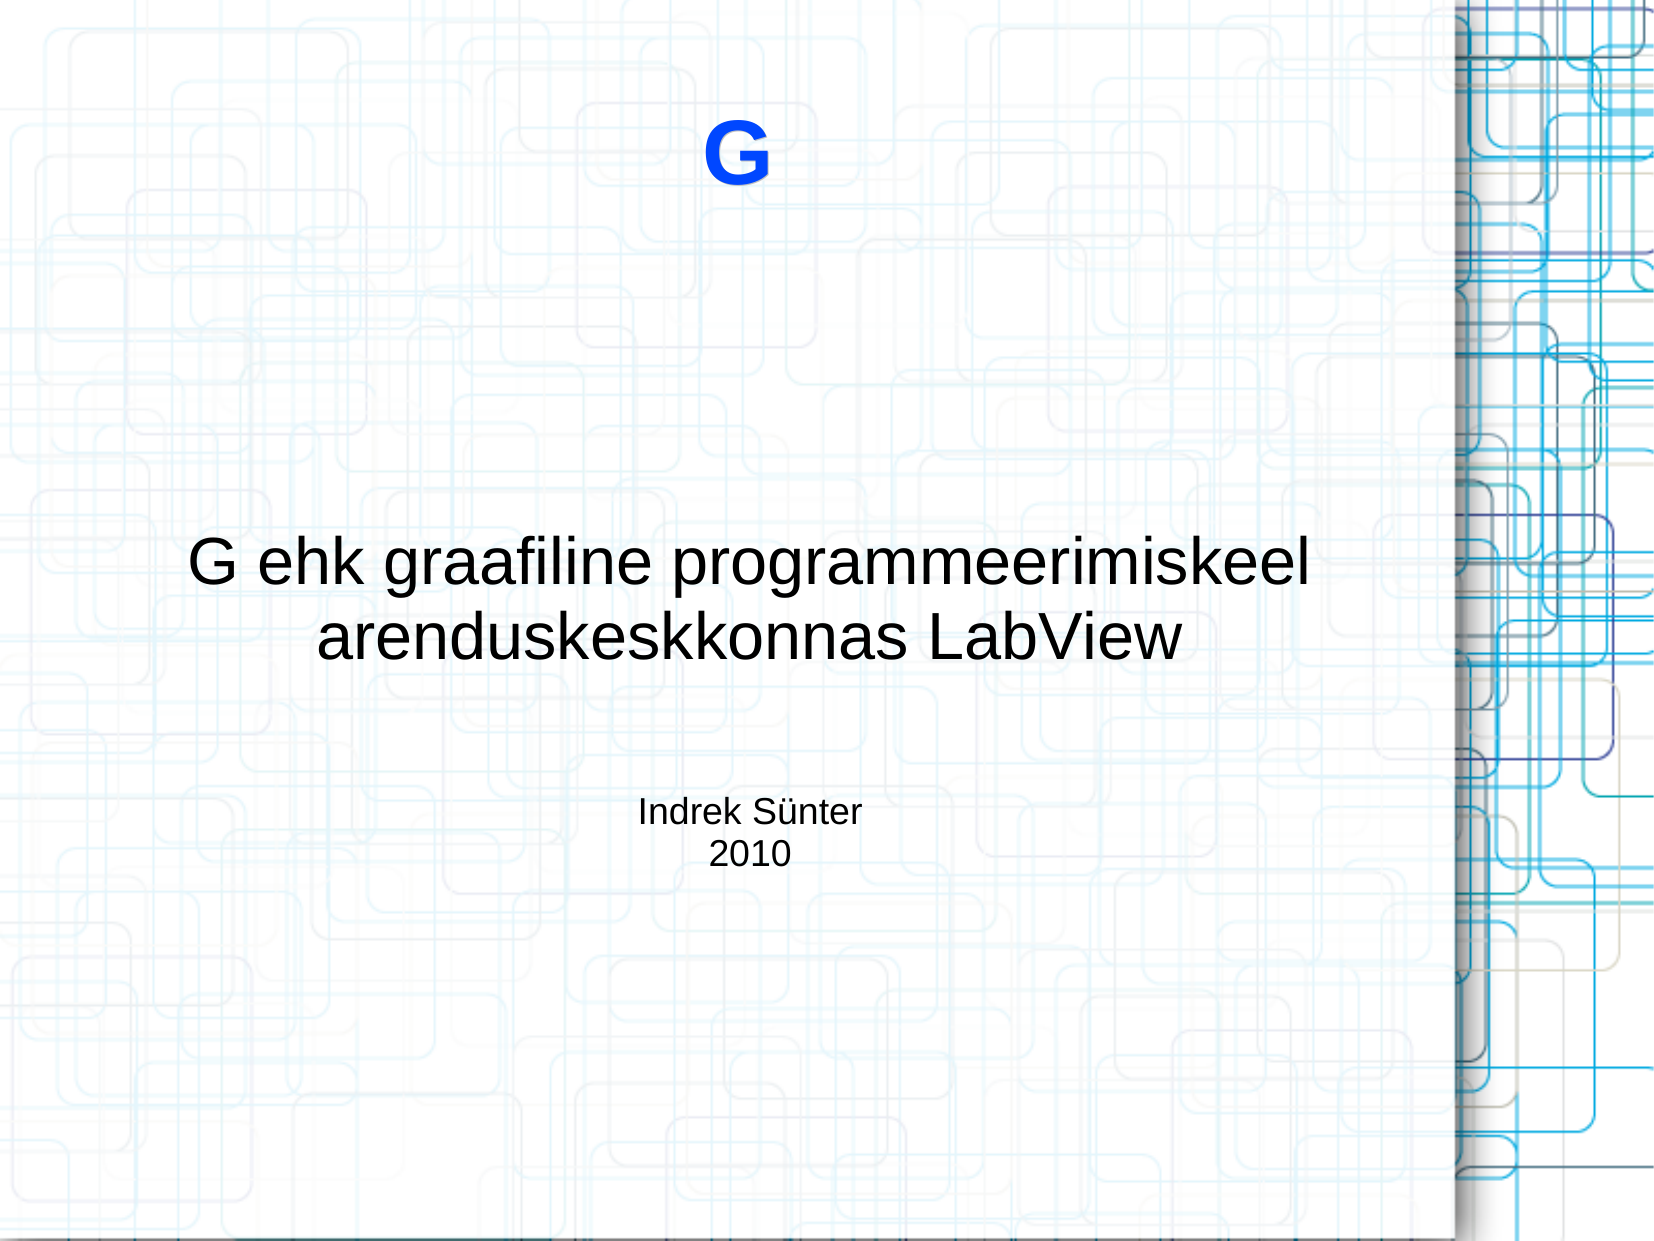

# G
G ehk graafiline programmeerimiskeel arenduskeskkonnas LabView
Indrek Sünter
2010